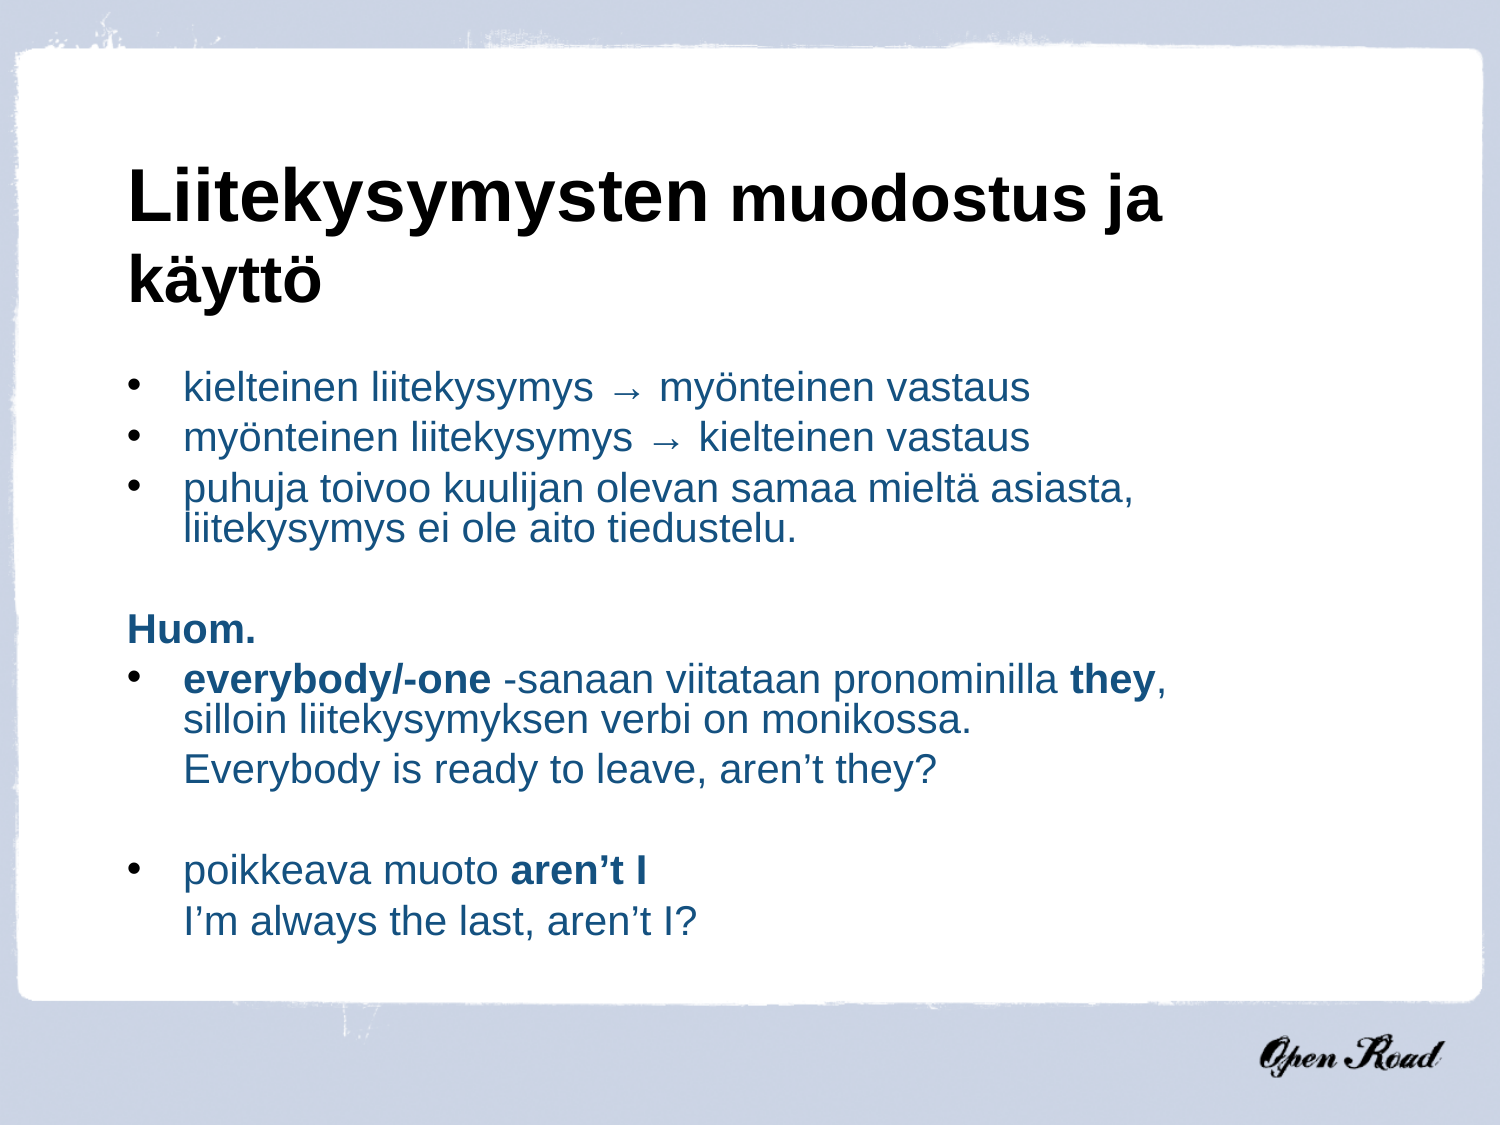

# Liitekysymysten muodostus ja käyttö
kielteinen liitekysymys → myönteinen vastaus
myönteinen liitekysymys → kielteinen vastaus
puhuja toivoo kuulijan olevan samaa mieltä asiasta, liitekysymys ei ole aito tiedustelu.
Huom.
everybody/-one -sanaan viitataan pronominilla they, silloin liitekysymyksen verbi on monikossa.
	Everybody is ready to leave, aren’t they?
poikkeava muoto aren’t I
	I’m always the last, aren’t I?
5